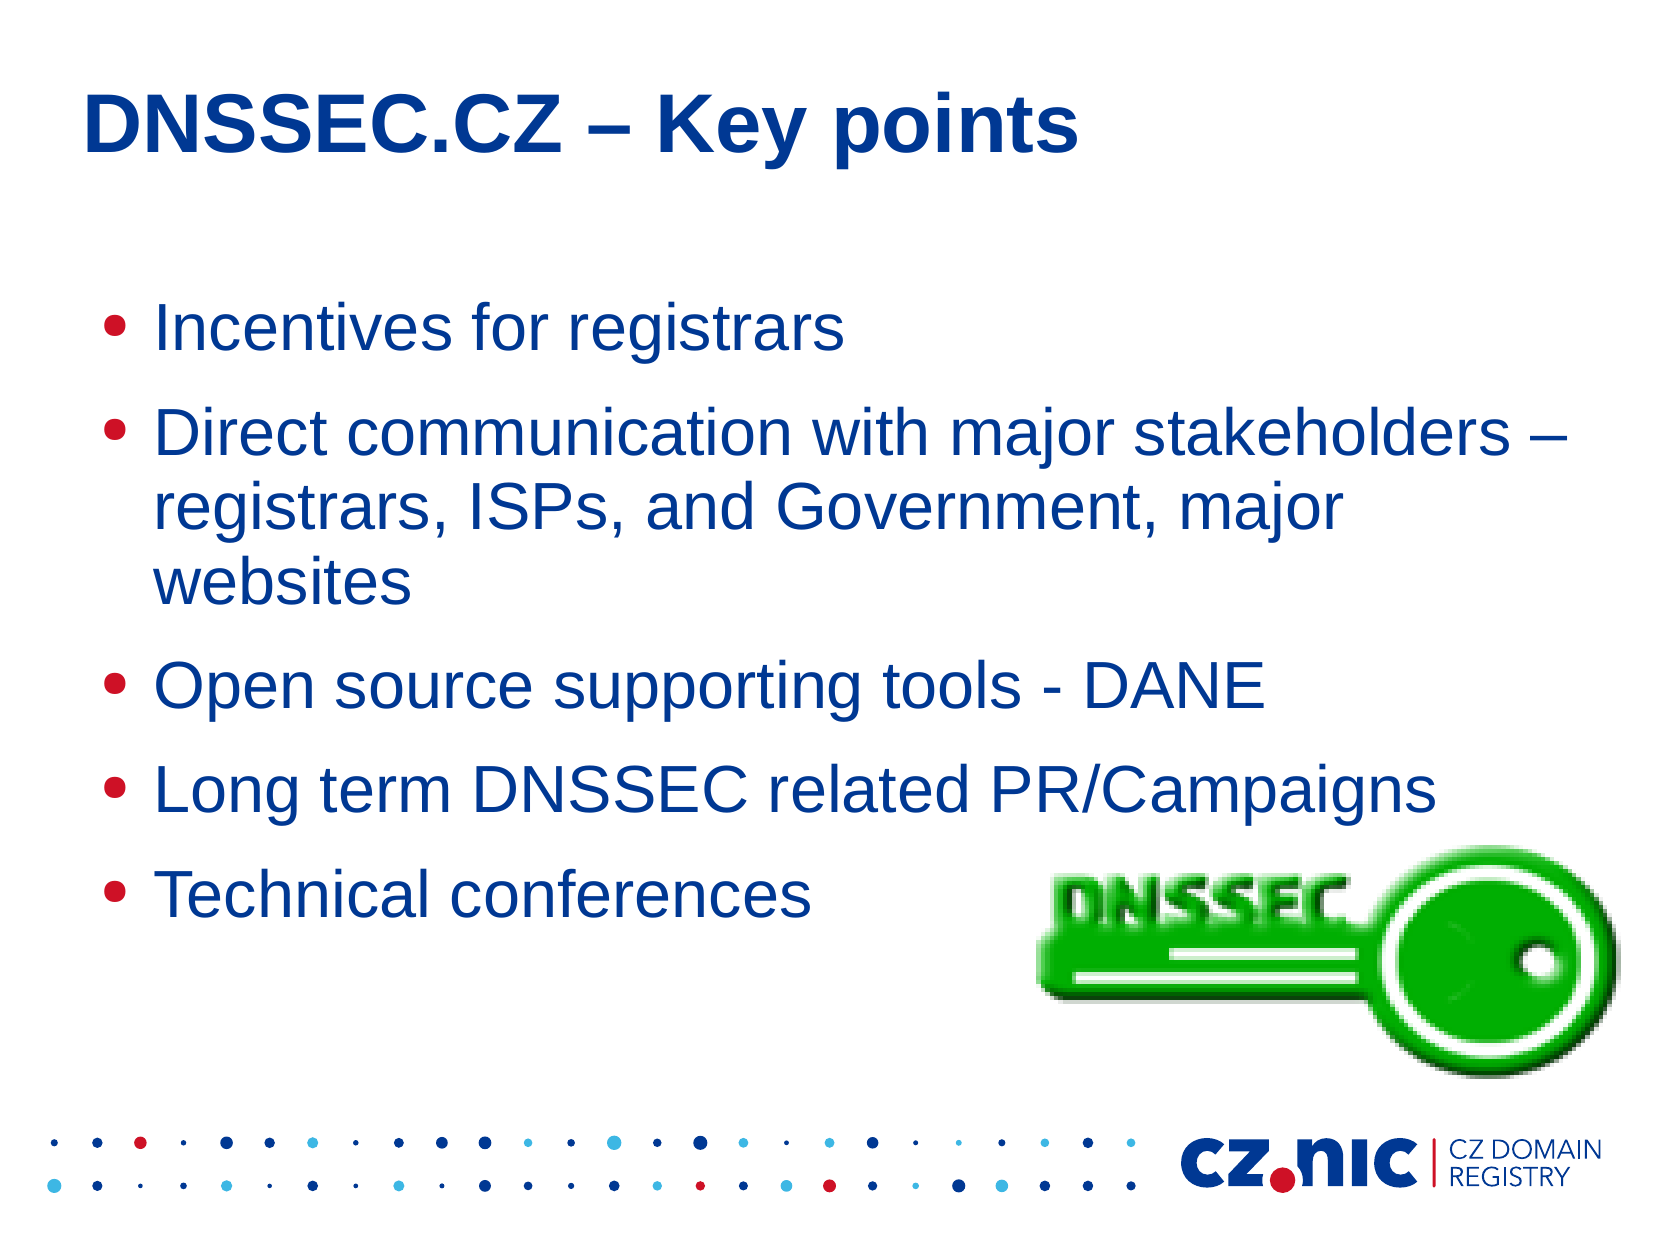

# DNSSEC.CZ – Key points
Incentives for registrars
Direct communication with major stakeholders – registrars, ISPs, and Government, major websites
Open source supporting tools - DANE
Long term DNSSEC related PR/Campaigns
Technical conferences